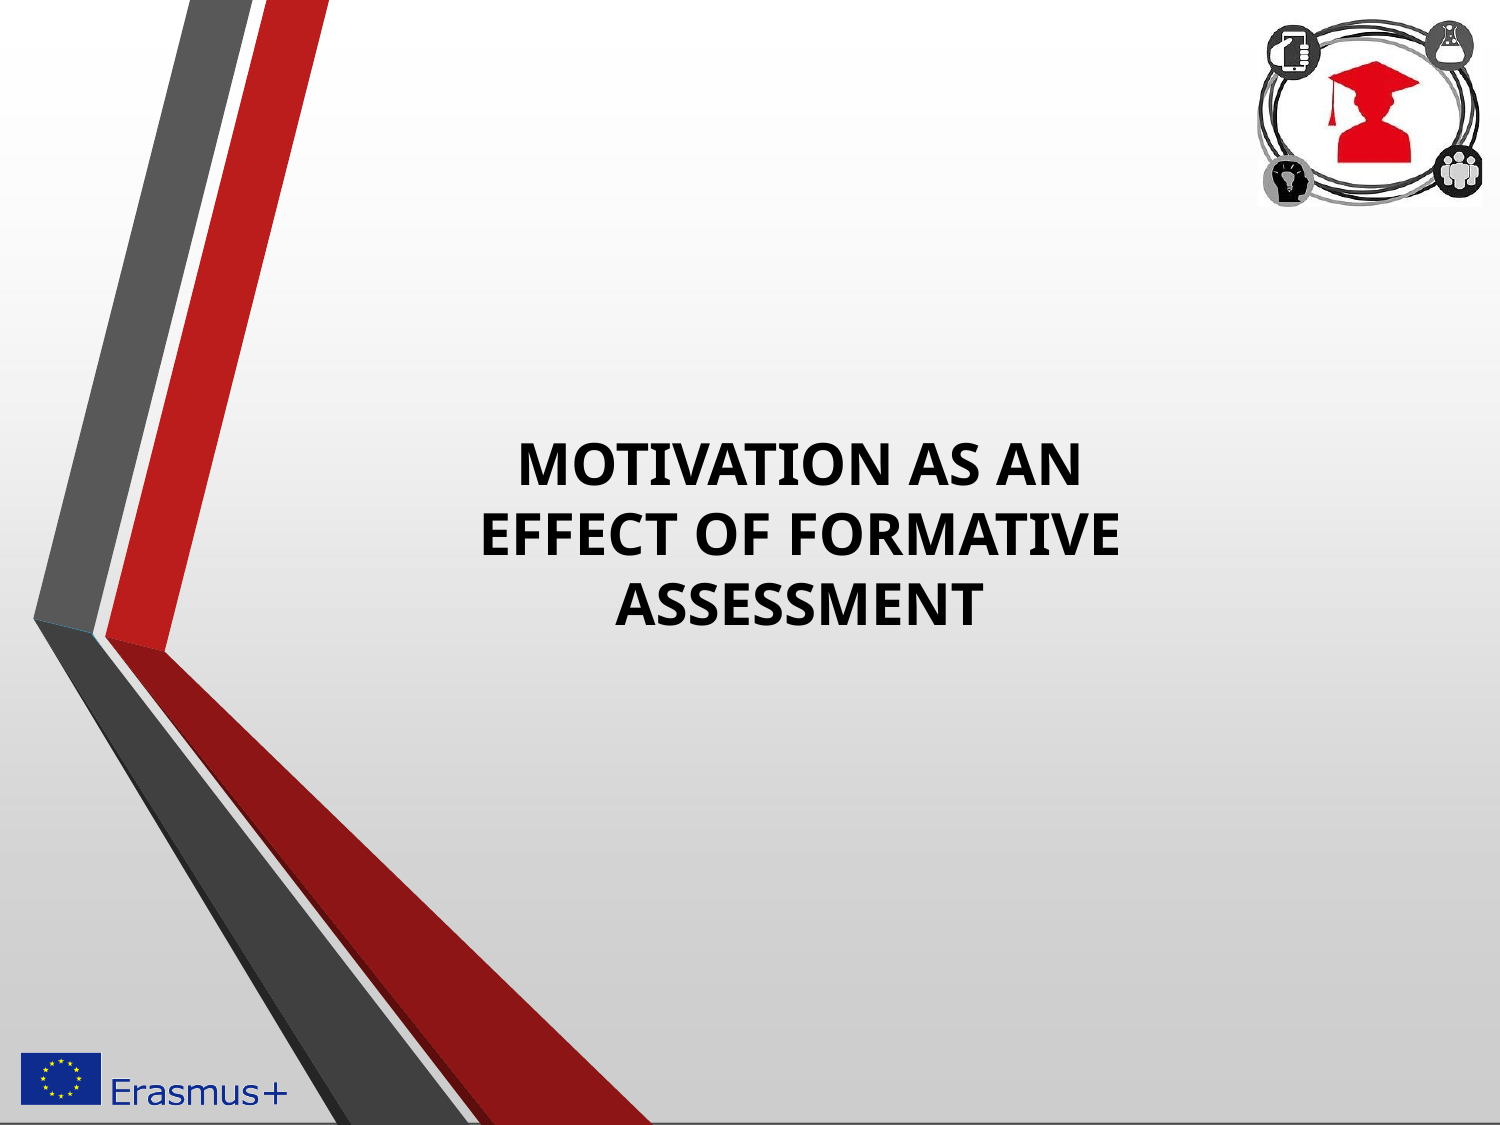

# MOTIVATION AS AN EFFECT OF FORMATIVE ASSESSMENT